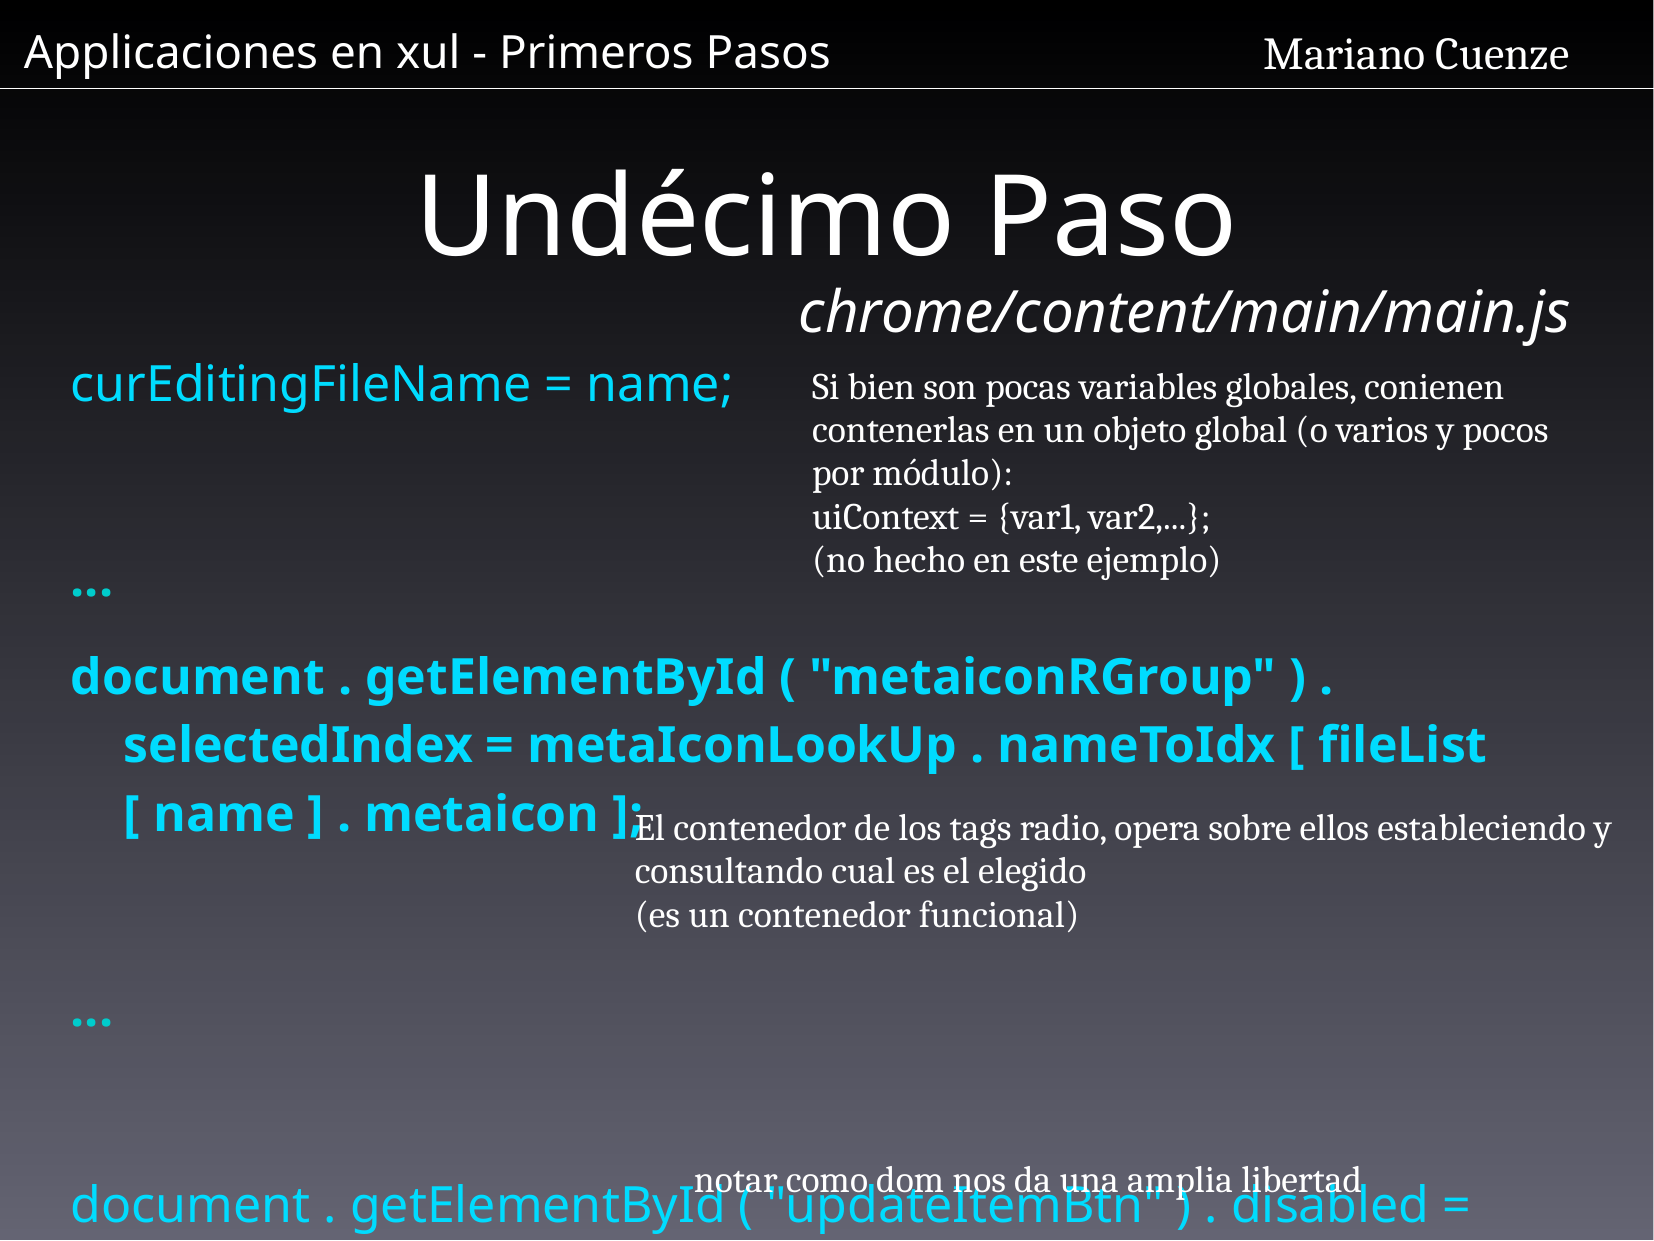

Applicaciones en xul - Primeros Pasos
Mariano Cuenze
# Undécimo Paso
chrome/content/main/main.js
curEditingFileName = name;
...
document . getElementById ( "metaiconRGroup" ) . selectedIndex = metaIconLookUp . nameToIdx [ fileList [ name ] . metaicon ];
...
document . getElementById ( "updateItemBtn" ) . disabled = false;
Si bien son pocas variables globales, conienen contenerlas en un objeto global (o varios y pocos por módulo):
uiContext = {var1, var2,...};
(no hecho en este ejemplo)
El contenedor de los tags radio, opera sobre ellos estableciendo y consultando cual es el elegido
(es un contenedor funcional)
notar como dom nos da una amplia libertad